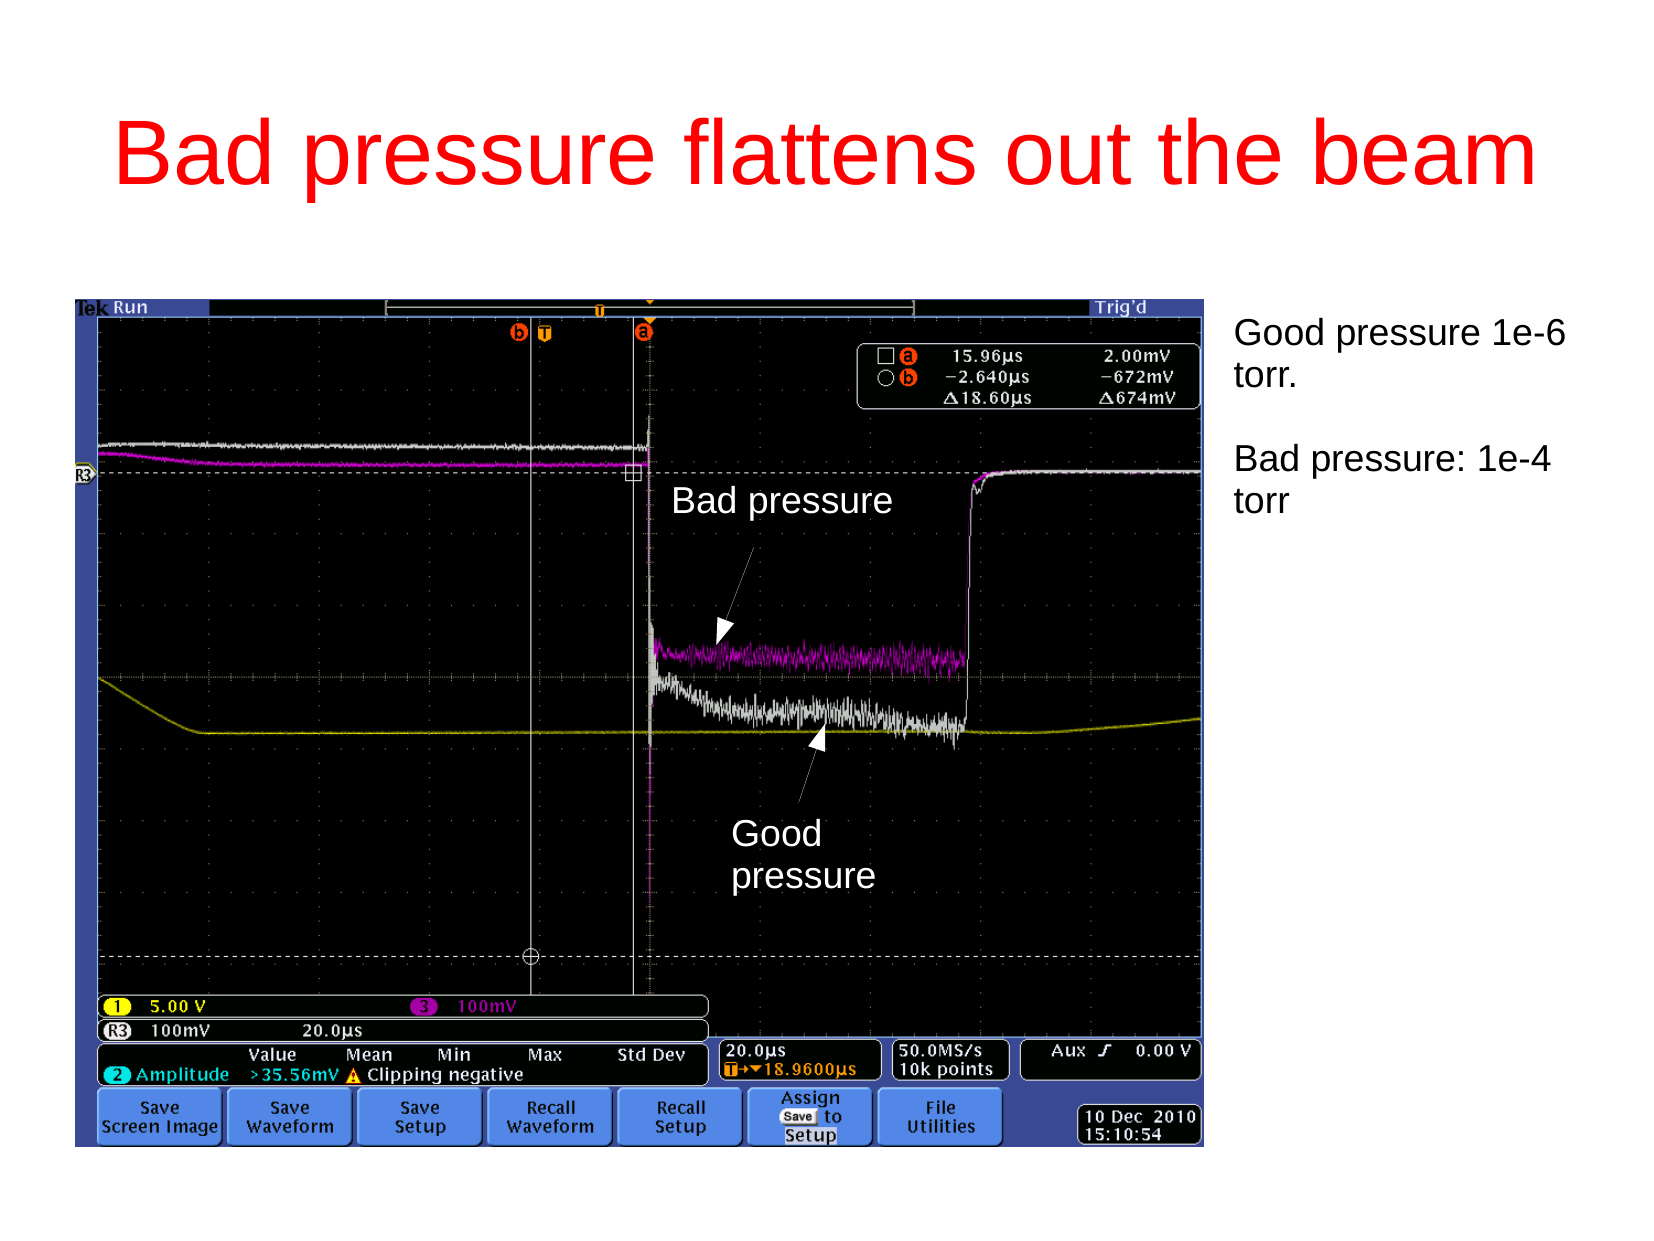

# Bad pressure flattens out the beam
Good pressure 1e-6 torr.
Bad pressure: 1e-4 torr
Bad pressure
Good pressure